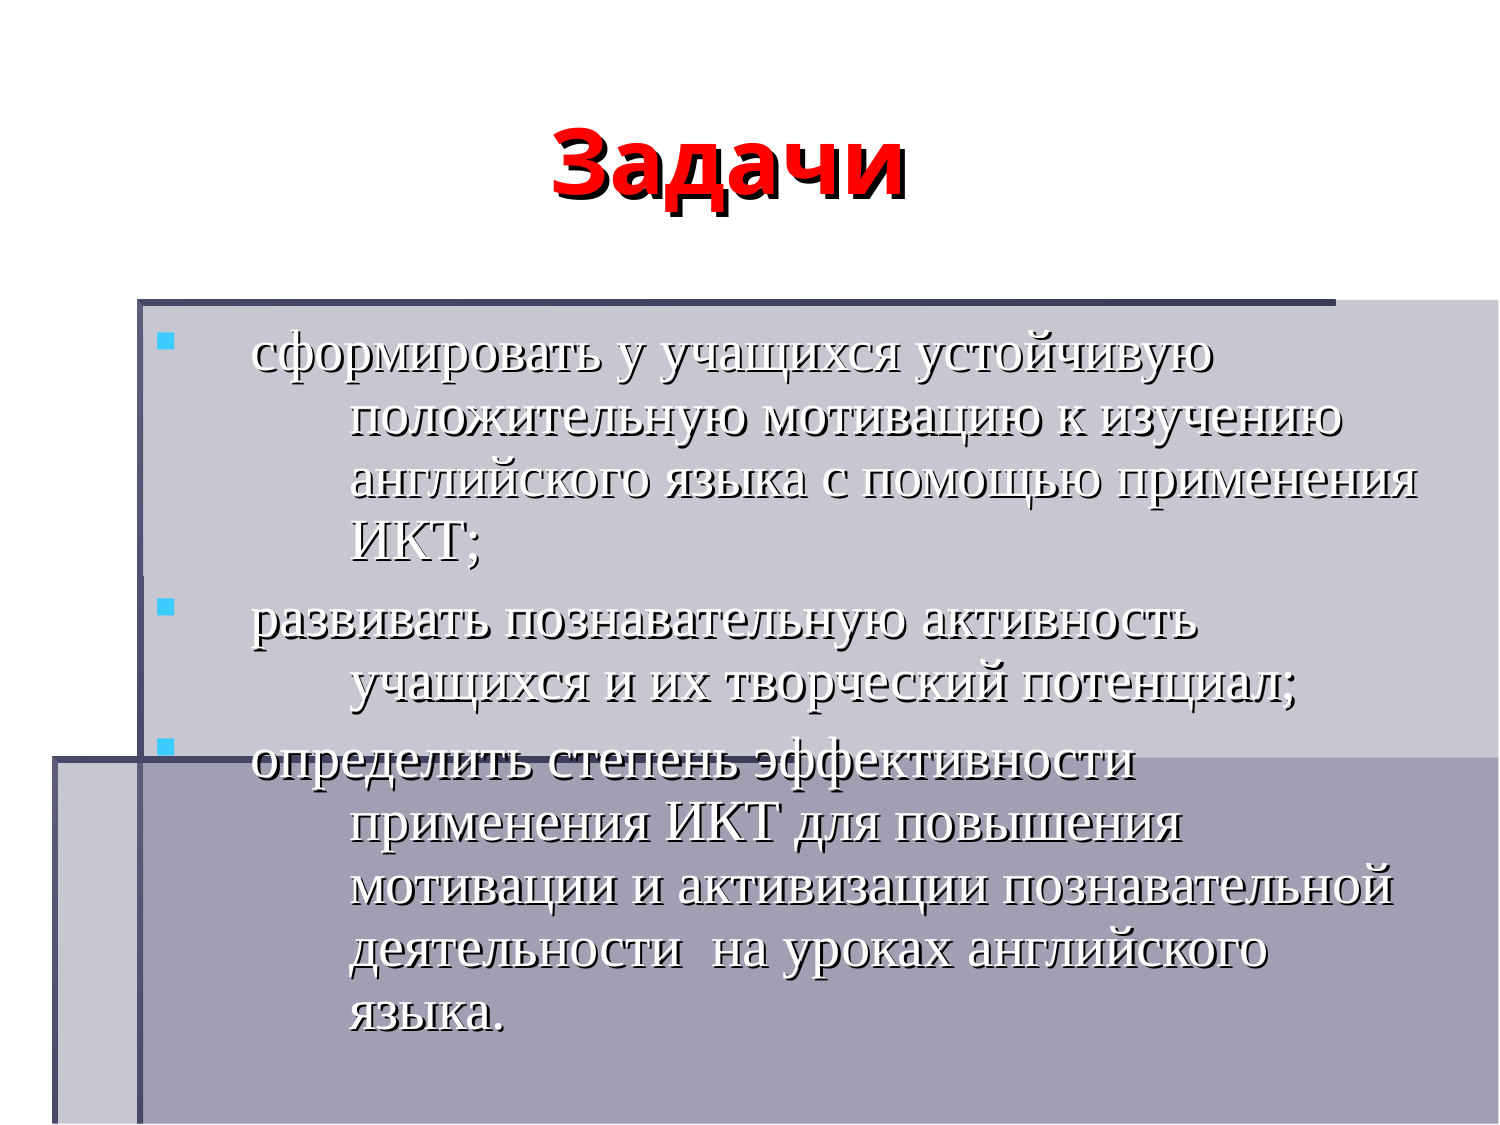

Задачи
сформировать у учащихся устойчивую положительную мотивацию к изучению английского языка с помощью применения ИКТ;
развивать познавательную активность учащихся и их творческий потенциал;
определить степень эффективности применения ИКТ для повышения мотивации и активизации познавательной деятельности на уроках английского языка.